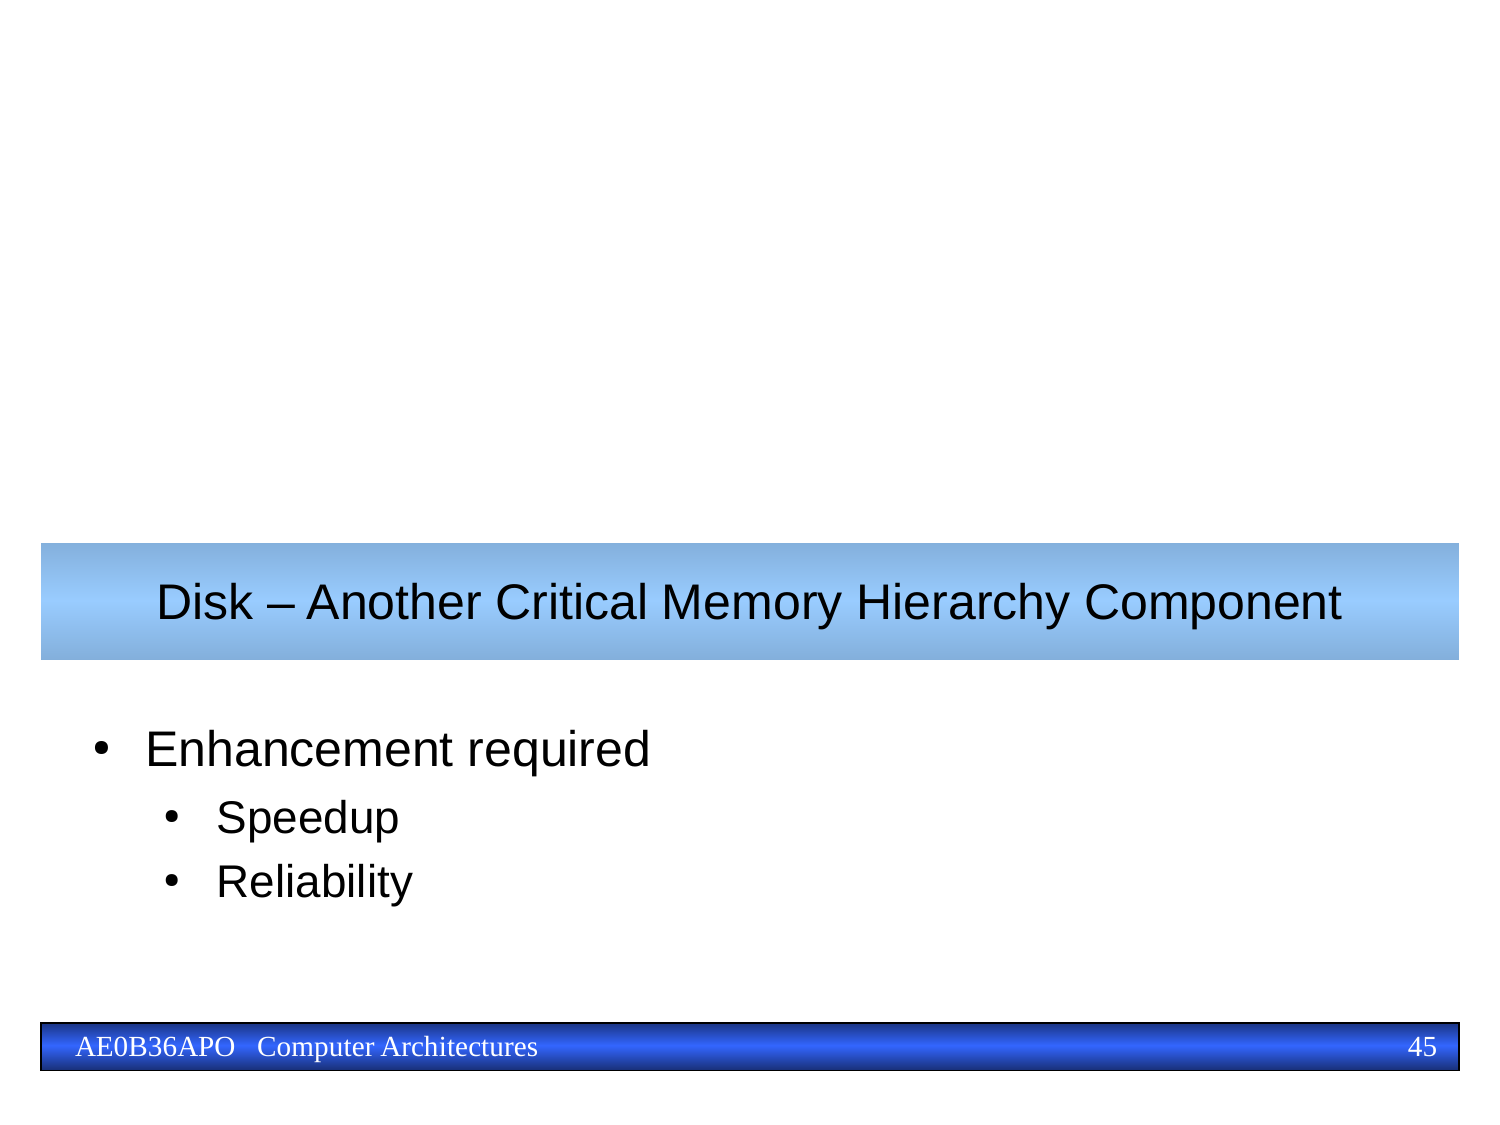

# Disk – Another Critical Memory Hierarchy Component
Enhancement required
Speedup
Reliability
AE0B36APO Computer Architectures
45